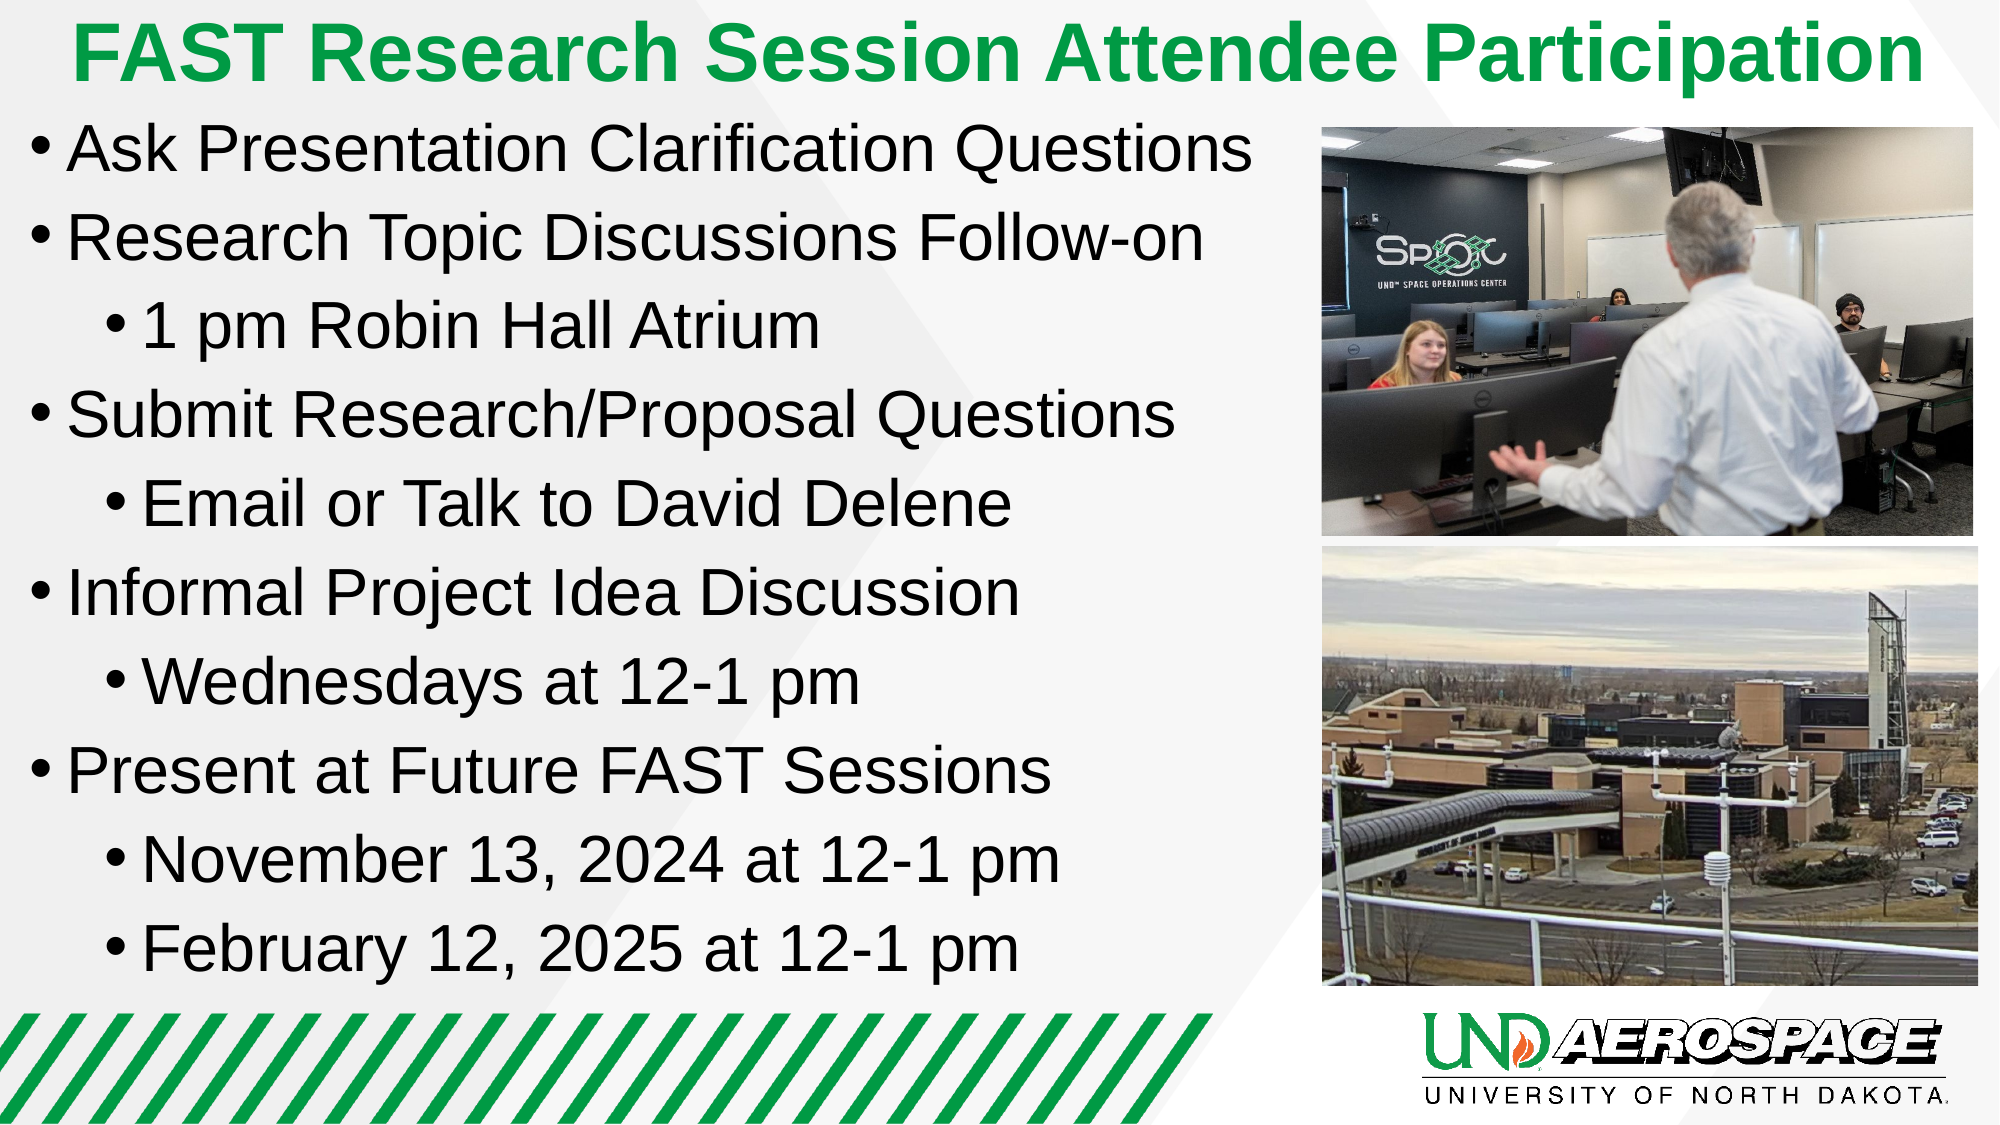

FAST Research Session Attendee Participation
Ask Presentation Clarification Questions
Research Topic Discussions Follow-on
1 pm Robin Hall Atrium
Submit Research/Proposal Questions
Email or Talk to David Delene
Informal Project Idea Discussion
Wednesdays at 12-1 pm
Present at Future FAST Sessions
November 13, 2024 at 12-1 pm
February 12, 2025 at 12-1 pm